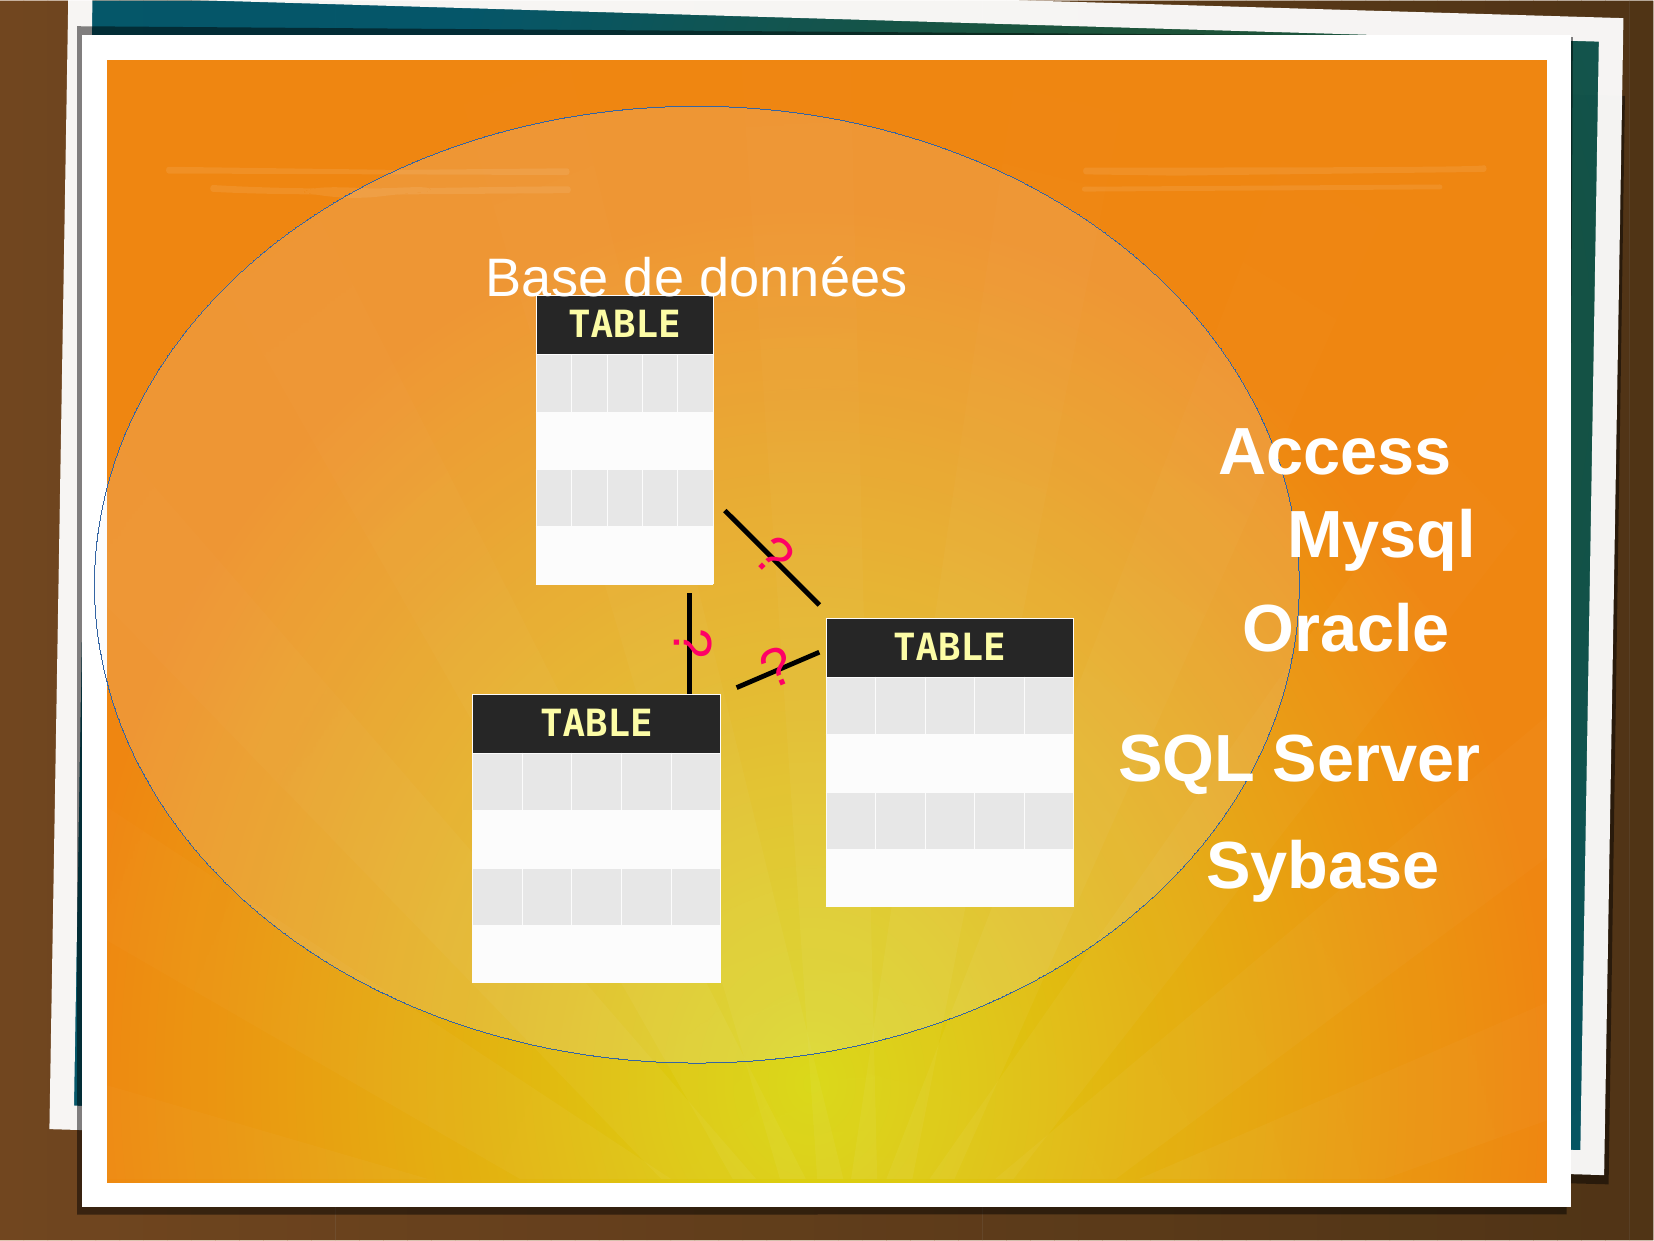

Base de données
| TABLE | | | | |
| --- | --- | --- | --- | --- |
| | | | | |
| | | | | |
| | | | | |
| | | | | |
Access
Mysql
?
?
?
Oracle
| TABLE | | | | |
| --- | --- | --- | --- | --- |
| | | | | |
| | | | | |
| | | | | |
| | | | | |
| TABLE | | | | |
| --- | --- | --- | --- | --- |
| | | | | |
| | | | | |
| | | | | |
| | | | | |
SQL Server
Sybase